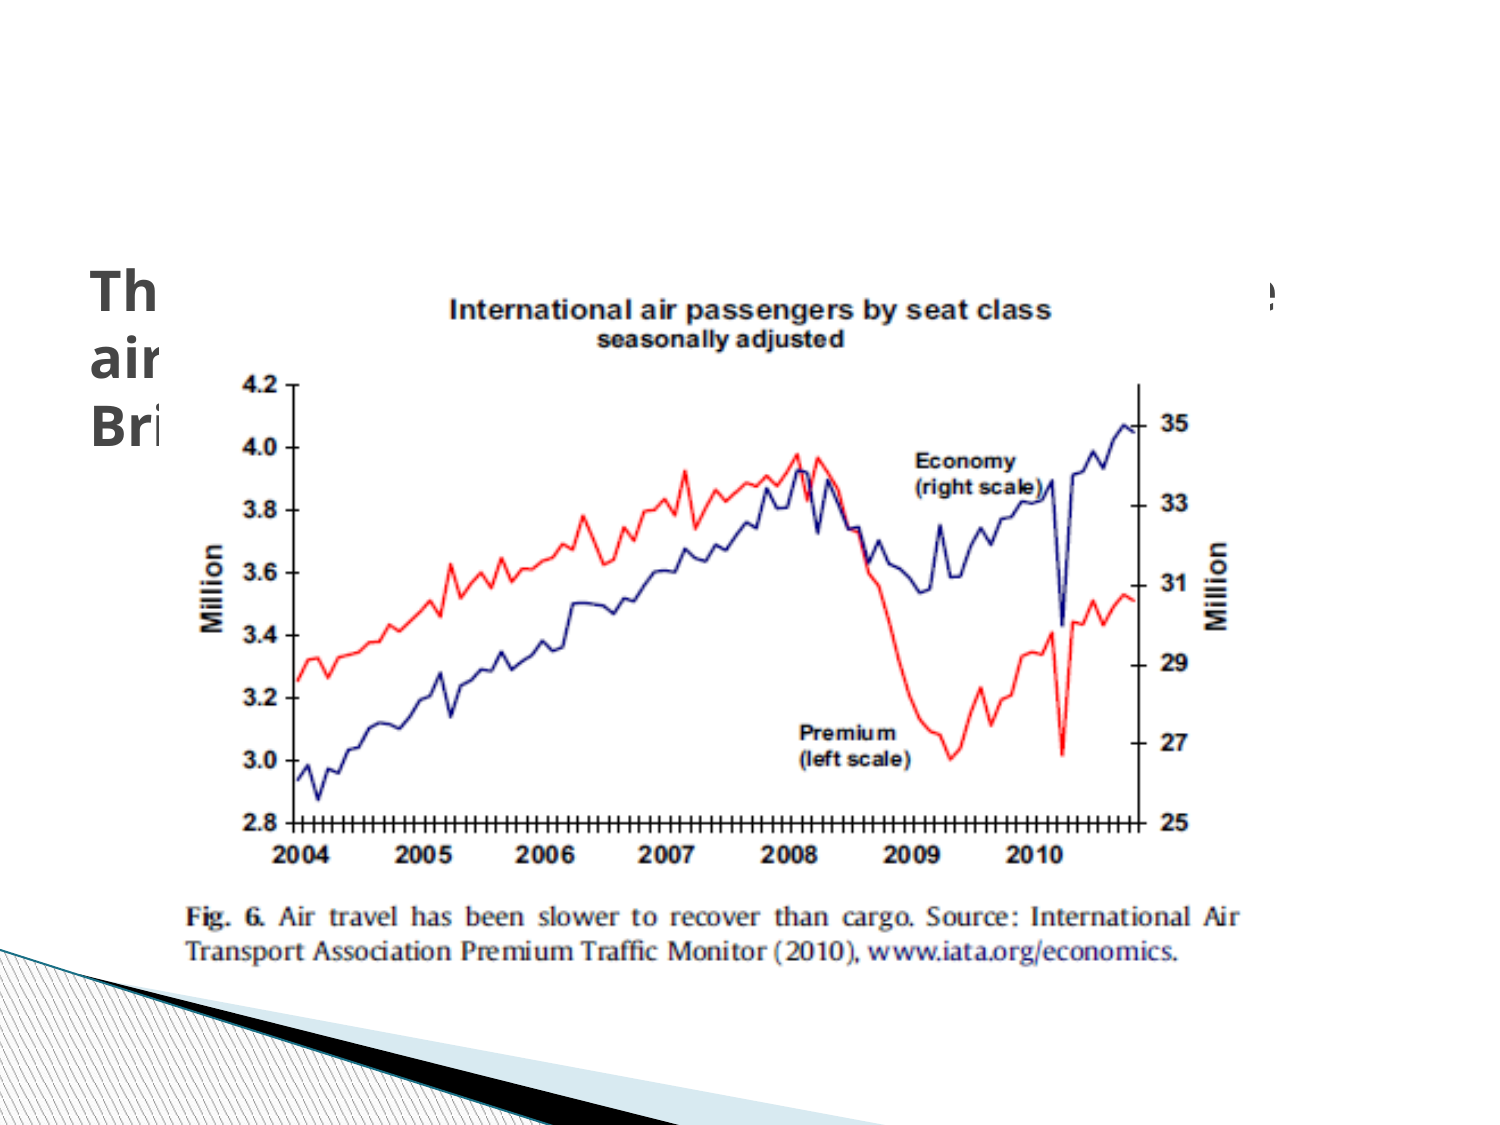

# The state of air transport markets and the airline industry after the great recession Brian Pearce